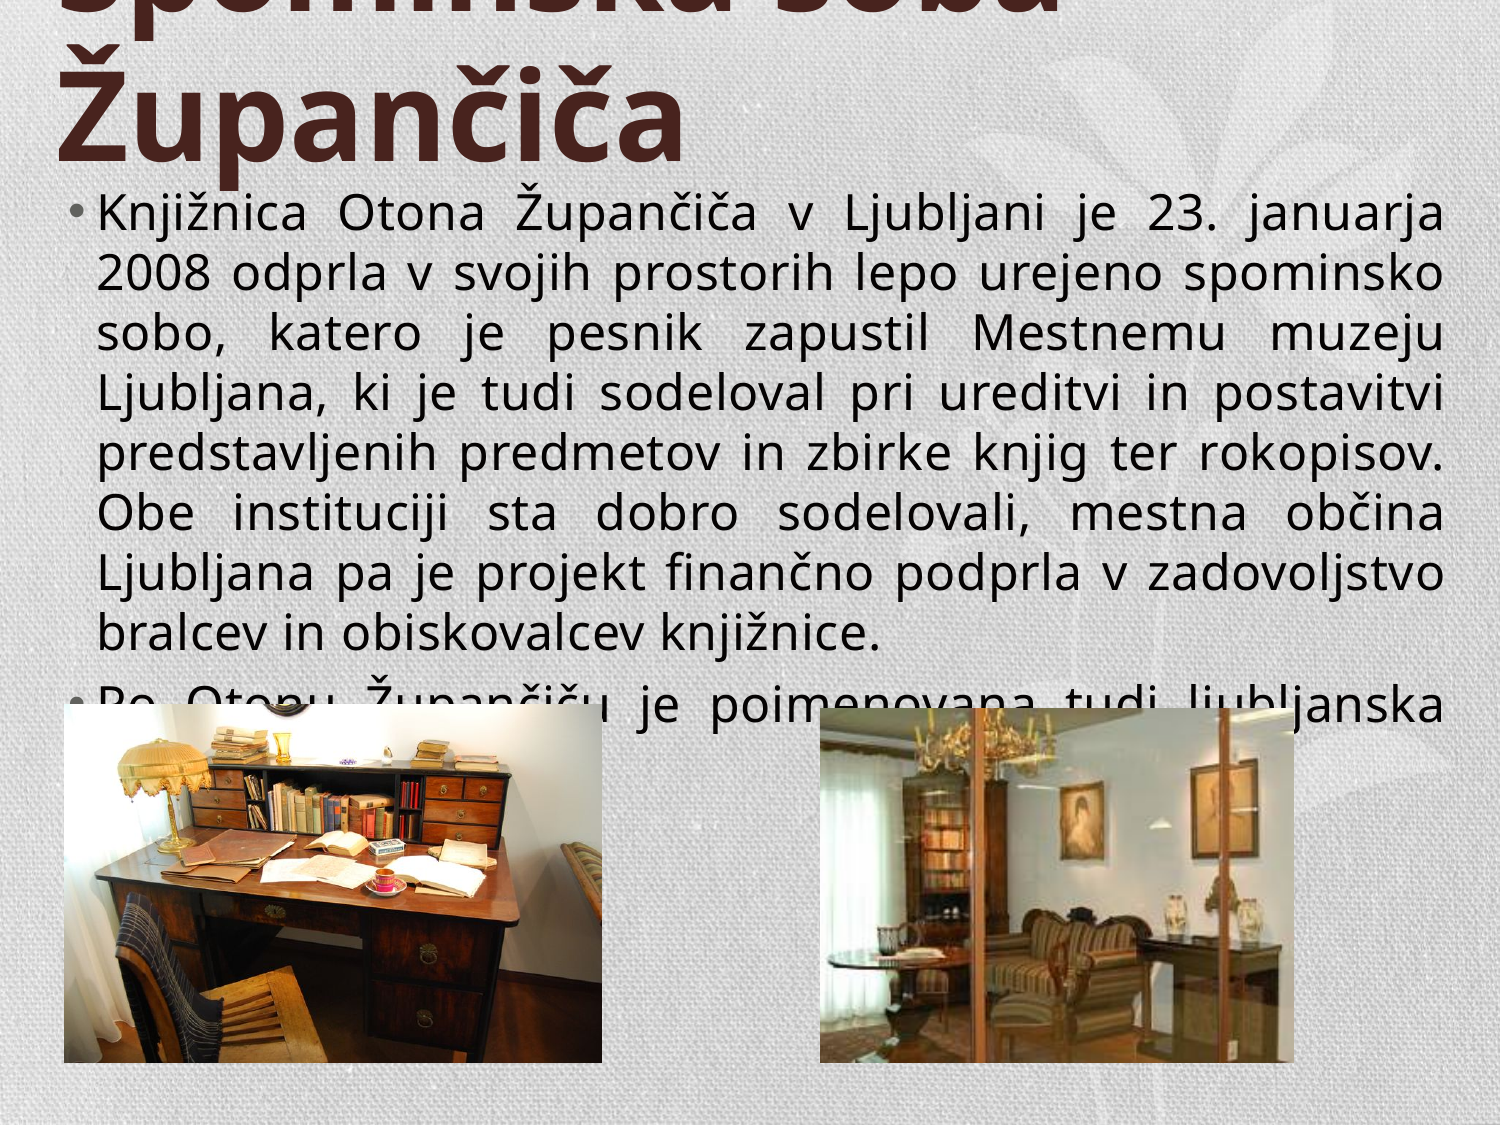

Spominska soba Župančiča
# Knjižnica Otona Župančiča v Ljubljani je 23. januarja 2008 odprla v svojih prostorih lepo urejeno spominsko sobo, katero je pesnik zapustil Mestnemu muzeju Ljubljana, ki je tudi sodeloval pri ureditvi in postavitvi predstavljenih predmetov in zbirke knjig ter rokopisov. Obe instituciji sta dobro sodelovali, mestna občina Ljubljana pa je projekt finančno podprla v zadovoljstvo bralcev in obiskovalcev knjižnice.
Po Otonu Župančiču je poimenovana tudi ljubljanska ulica.